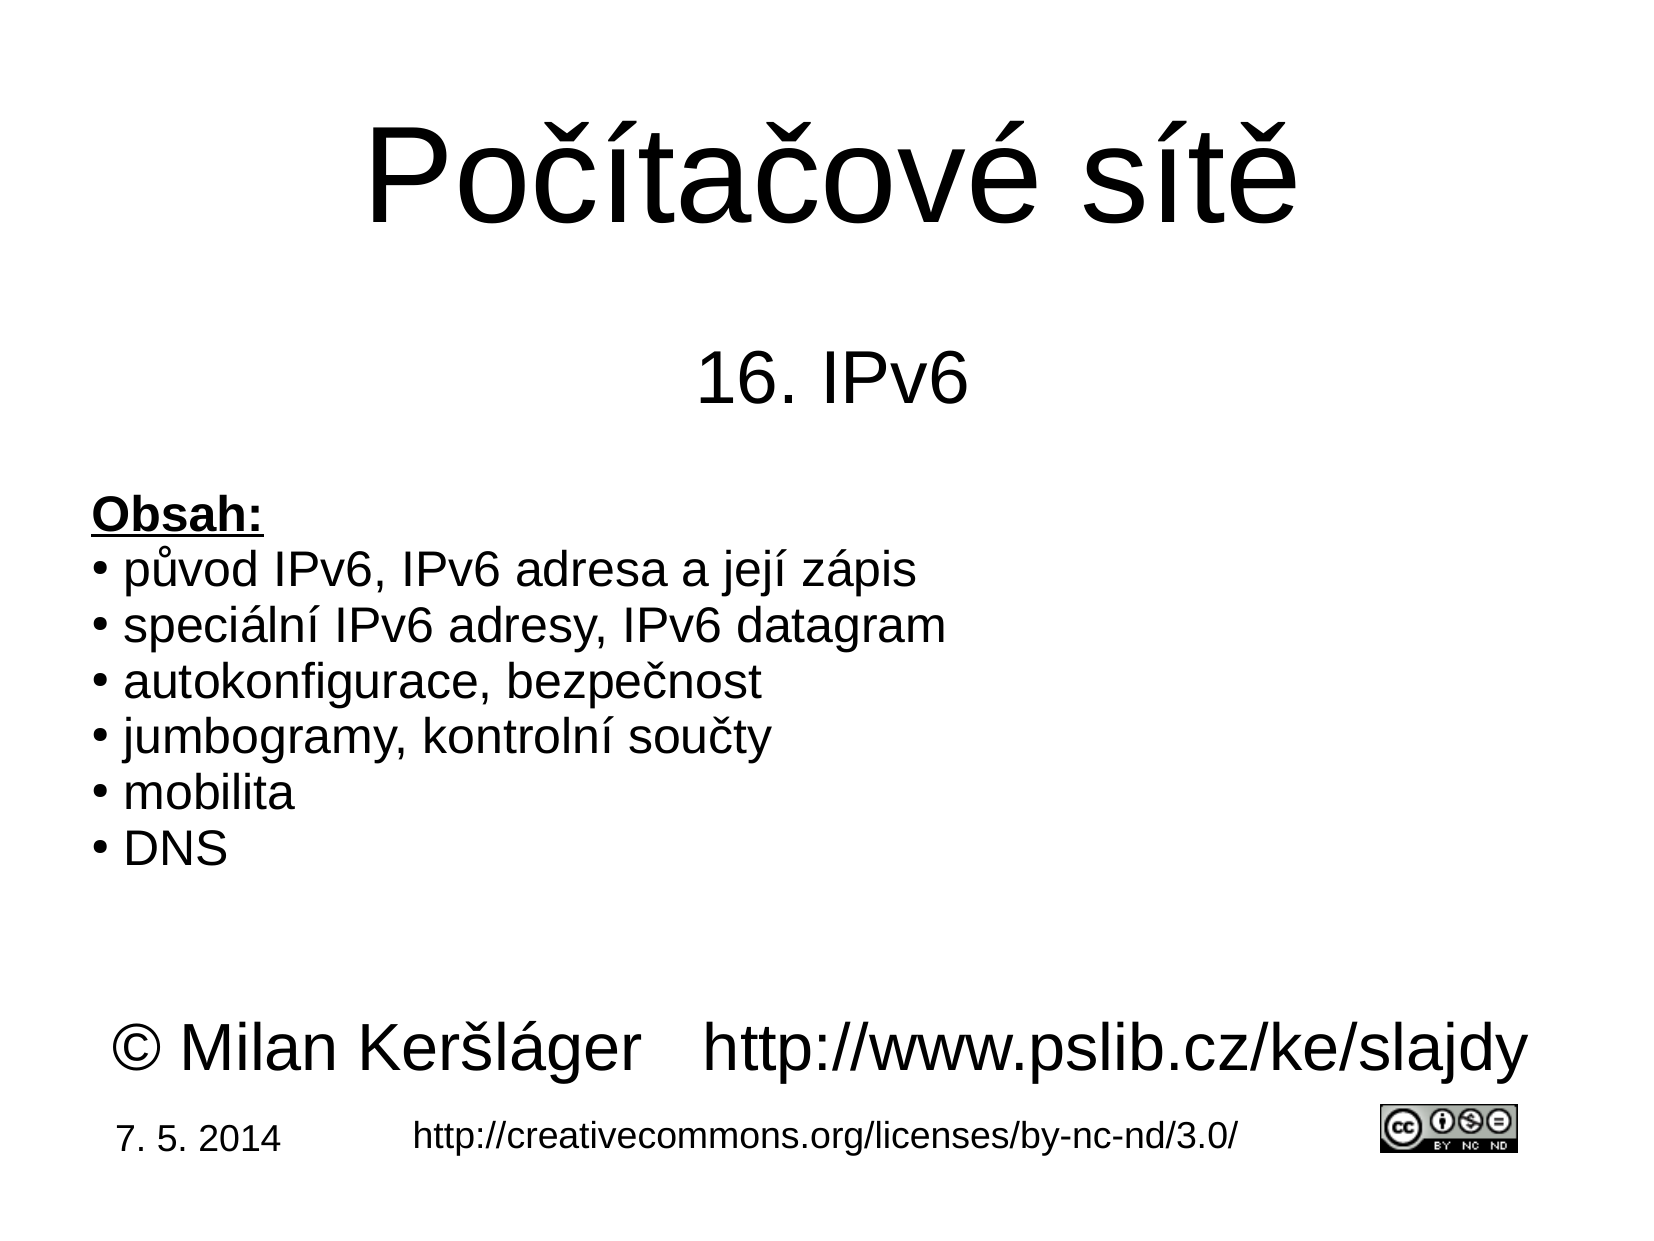

# Počítačové sítě 16. IPv6
Obsah:
 původ IPv6, IPv6 adresa a její zápis
 speciální IPv6 adresy, IPv6 datagram
 autokonfigurace, bezpečnost
 jumbogramy, kontrolní součty
 mobilita
 DNS
© Milan Keršláger	http://www.pslib.cz/ke/slajdy
http://creativecommons.org/licenses/by-nc-nd/3.0/
7. 5. 2014